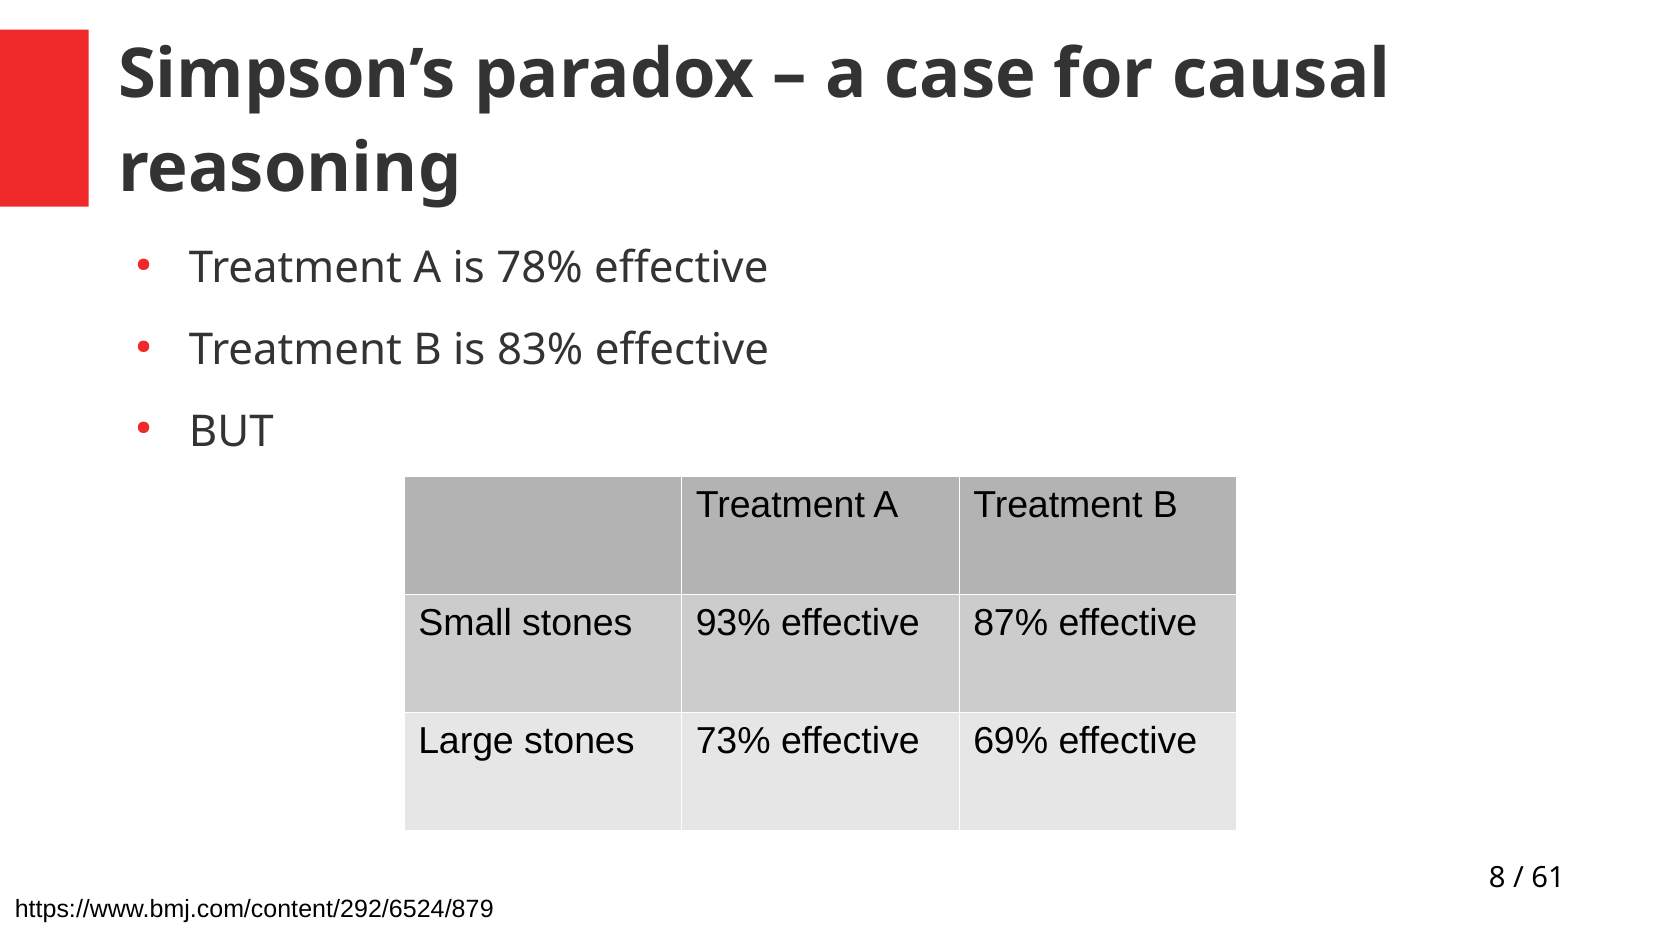

# Simpson’s paradox – a case for causal reasoning
Treatment A is 78% effective
Treatment B is 83% effective
BUT
| | Treatment A | Treatment B |
| --- | --- | --- |
| Small stones | 93% effective | 87% effective |
| Large stones | 73% effective | 69% effective |
8
https://www.bmj.com/content/292/6524/879